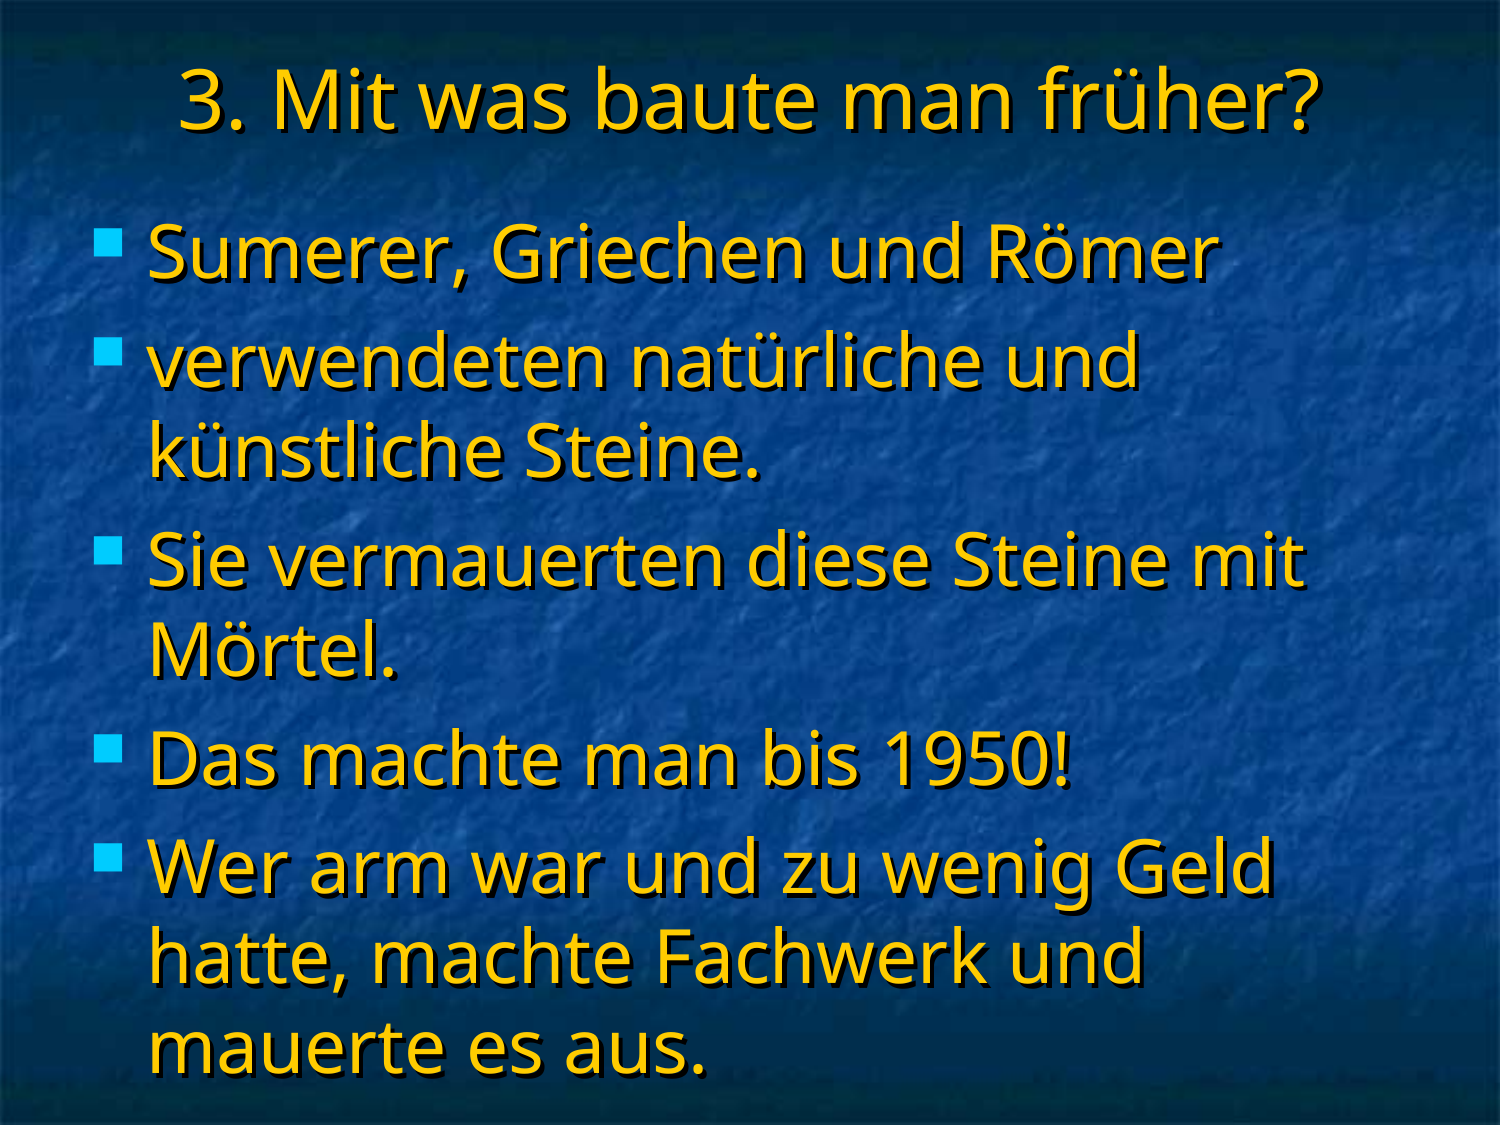

# 3. Mit was baute man früher?
Sumerer, Griechen und Römer
verwendeten natürliche und künstliche Steine.
Sie vermauerten diese Steine mit Mörtel.
Das machte man bis 1950!
Wer arm war und zu wenig Geld hatte, machte Fachwerk und mauerte es aus.